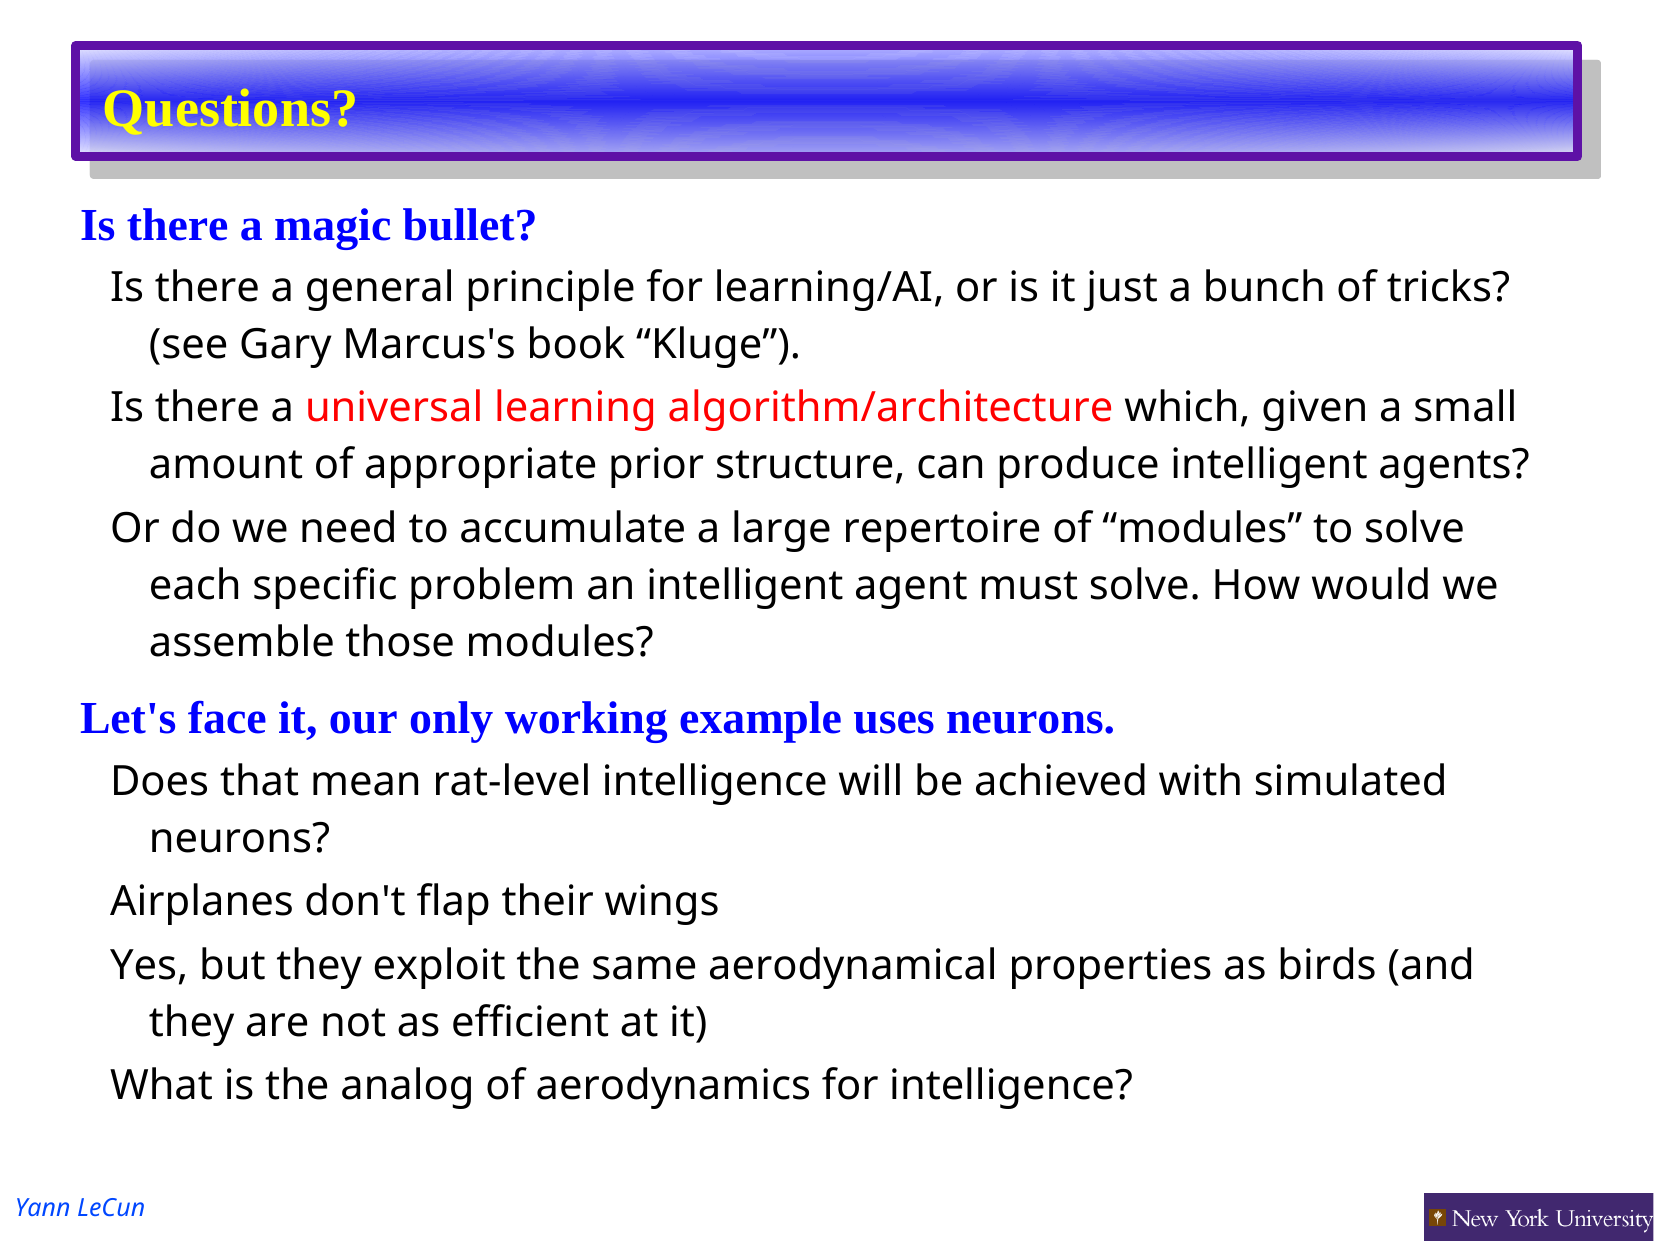

# Questions?
Is there a magic bullet?
Is there a general principle for learning/AI, or is it just a bunch of tricks? (see Gary Marcus's book “Kluge”).
Is there a universal learning algorithm/architecture which, given a small amount of appropriate prior structure, can produce intelligent agents?
Or do we need to accumulate a large repertoire of “modules” to solve each specific problem an intelligent agent must solve. How would we assemble those modules?
Let's face it, our only working example uses neurons.
Does that mean rat-level intelligence will be achieved with simulated neurons?
Airplanes don't flap their wings
Yes, but they exploit the same aerodynamical properties as birds (and they are not as efficient at it)
What is the analog of aerodynamics for intelligence?